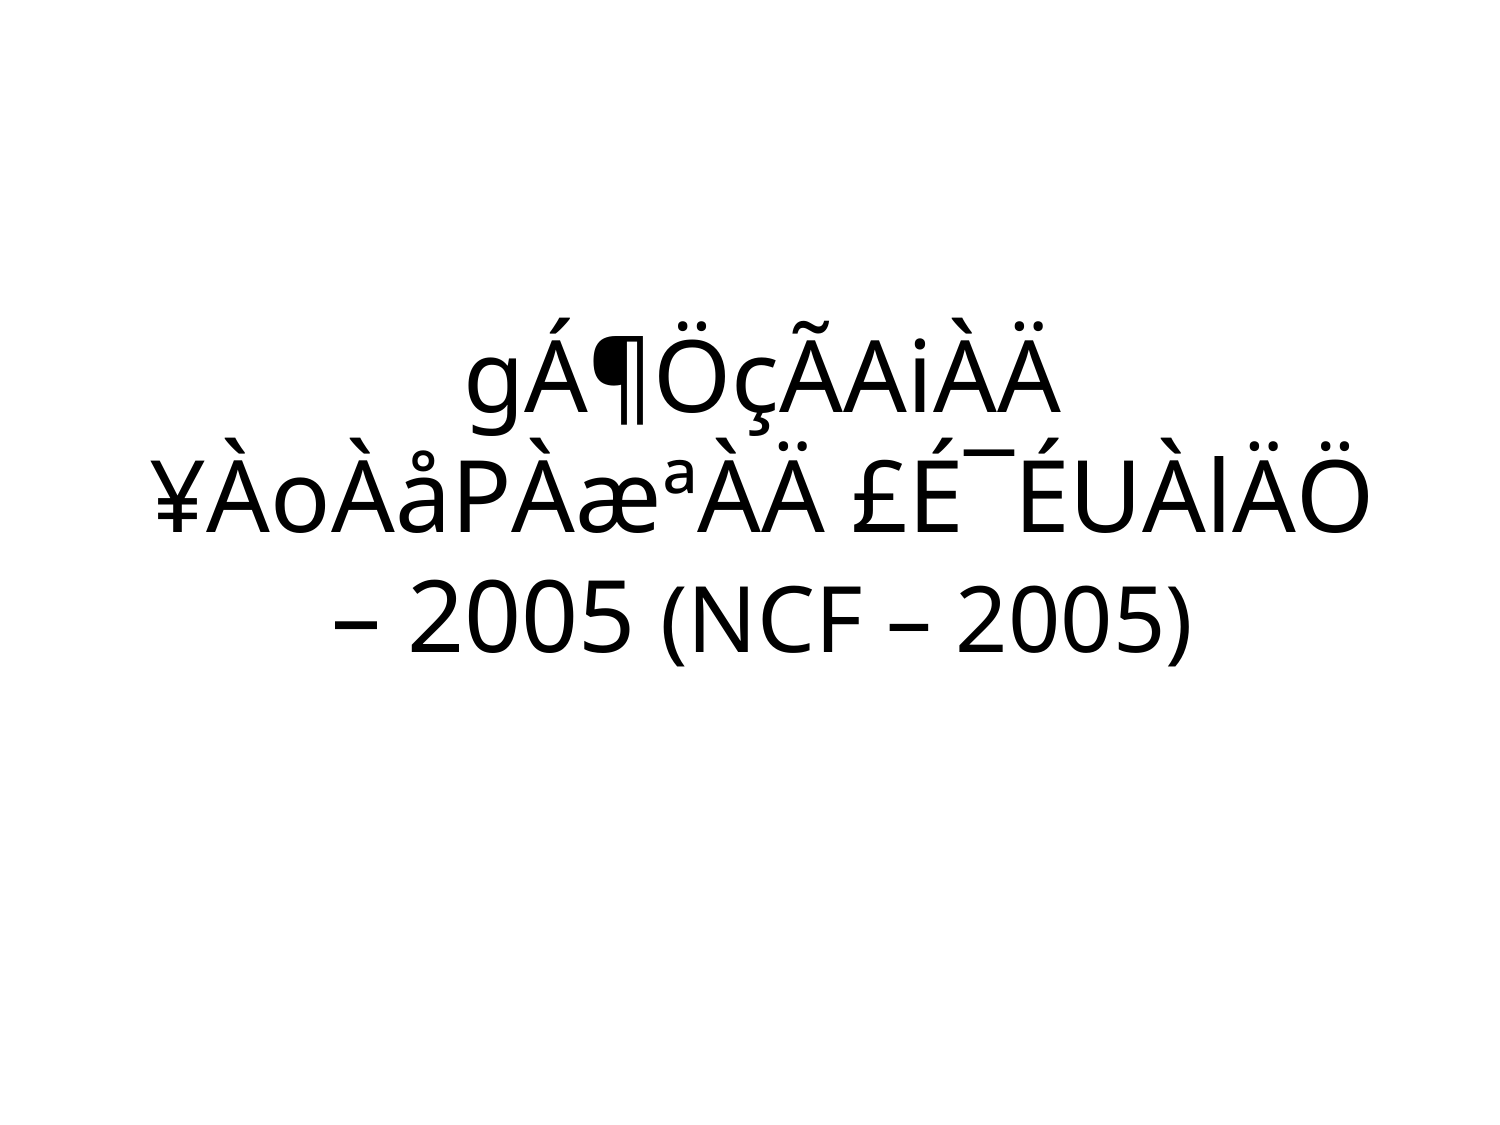

# gÁ¶ÖçÃAiÀÄ ¥ÀoÀåPÀæªÀÄ £É¯ÉUÀlÄÖ – 2005 (NCF – 2005)